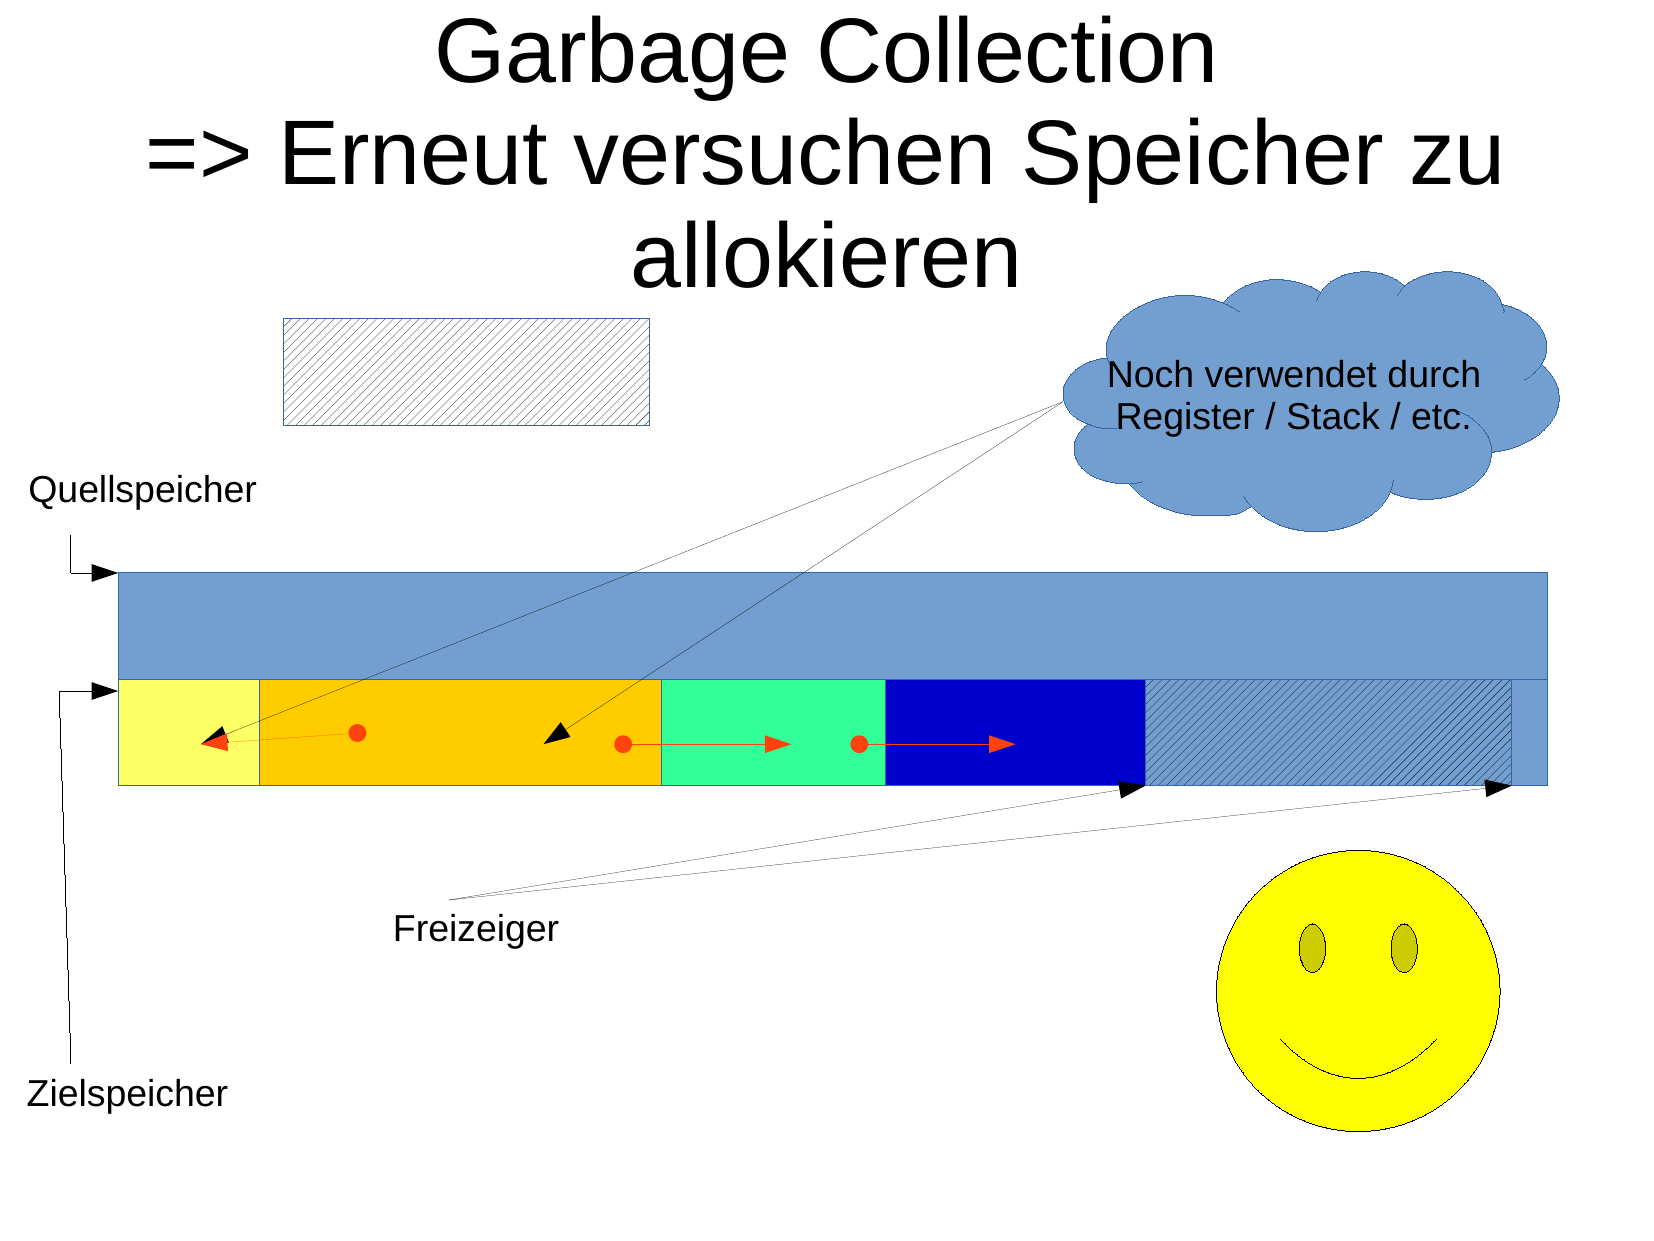

# Garbage Collection => Erneut versuchen Speicher zu allokieren
Noch verwendet durch
Register / Stack / etc.
Quellspeicher
Freizeiger
Zielspeicher